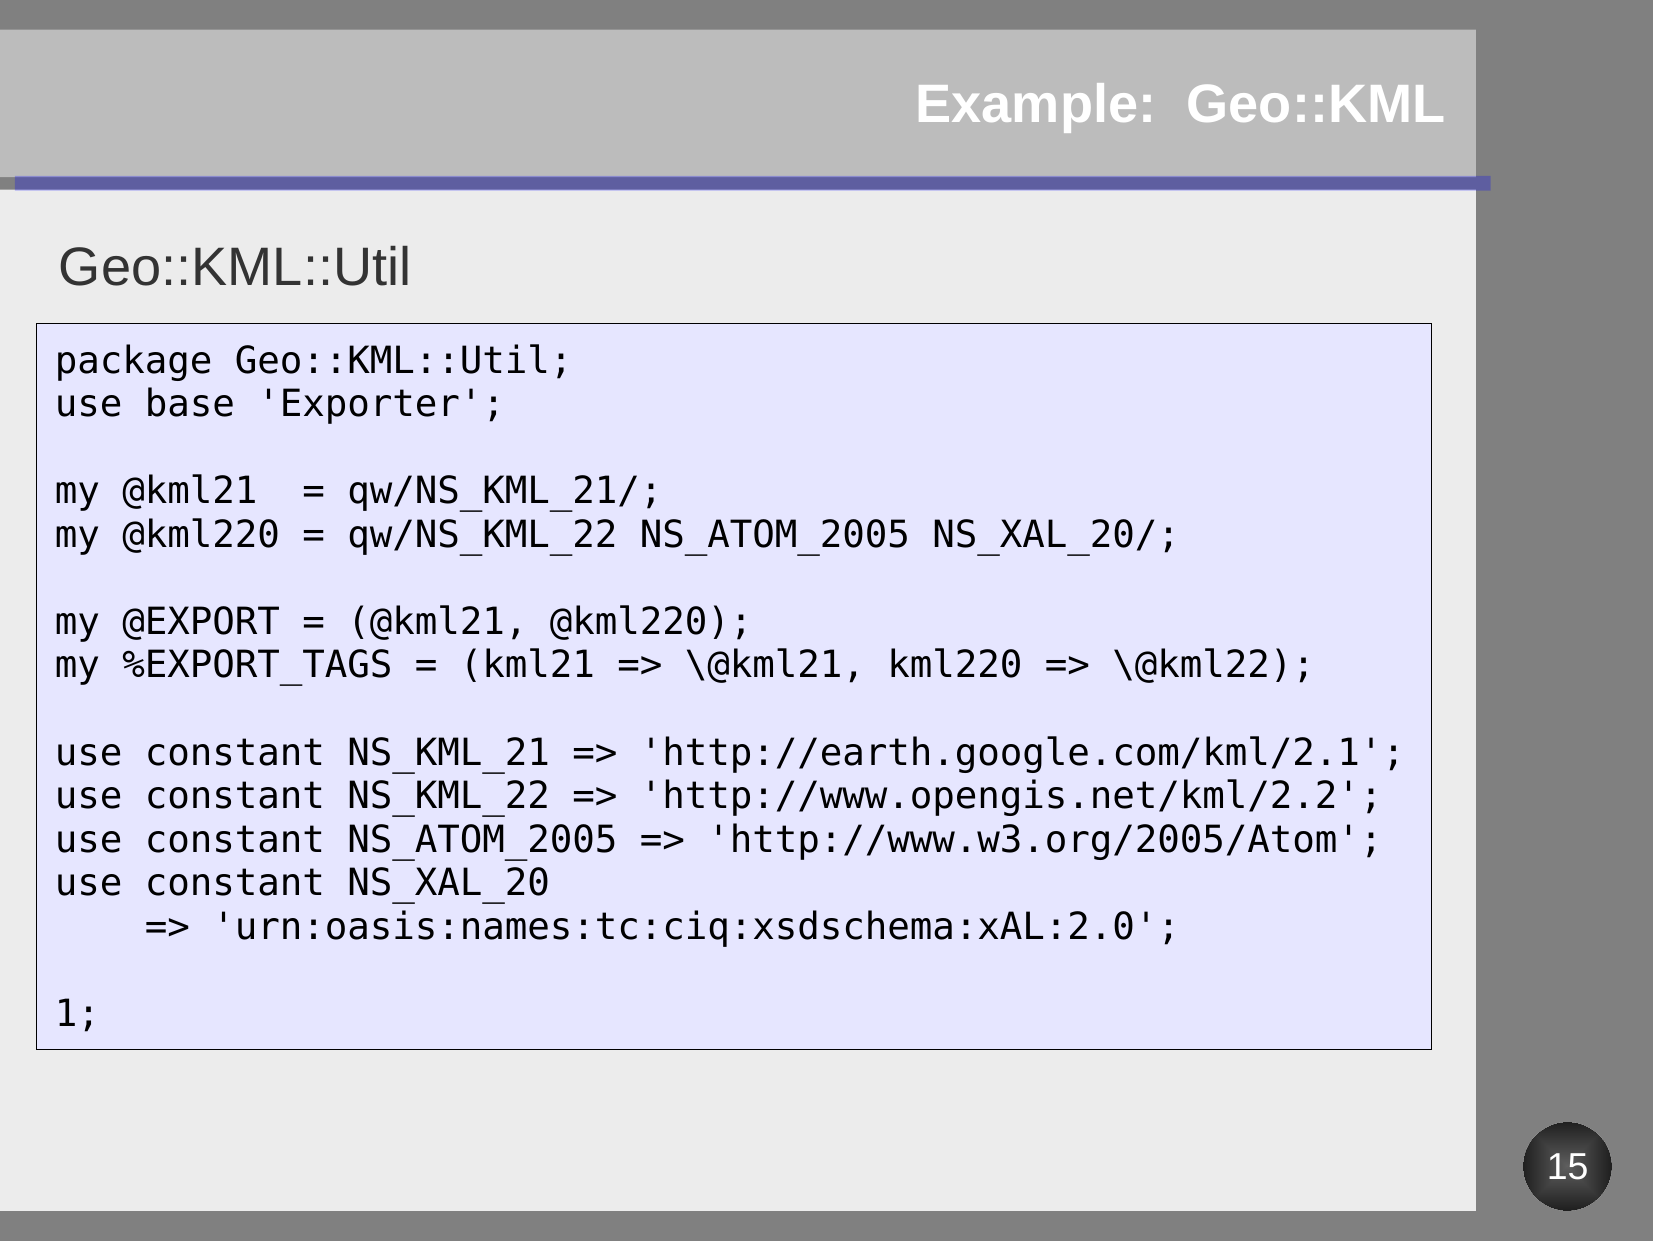

# Example: Geo::KML
Geo::KML::Util
package Geo::KML::Util;
use base 'Exporter';
my @kml21 = qw/NS_KML_21/;
my @kml220 = qw/NS_KML_22 NS_ATOM_2005 NS_XAL_20/;
my @EXPORT = (@kml21, @kml220);
my %EXPORT_TAGS = (kml21 => \@kml21, kml220 => \@kml22);
use constant NS_KML_21 => 'http://earth.google.com/kml/2.1';
use constant NS_KML_22 => 'http://www.opengis.net/kml/2.2';
use constant NS_ATOM_2005 => 'http://www.w3.org/2005/Atom';
use constant NS_XAL_20
 => 'urn:oasis:names:tc:ciq:xsdschema:xAL:2.0';
1;